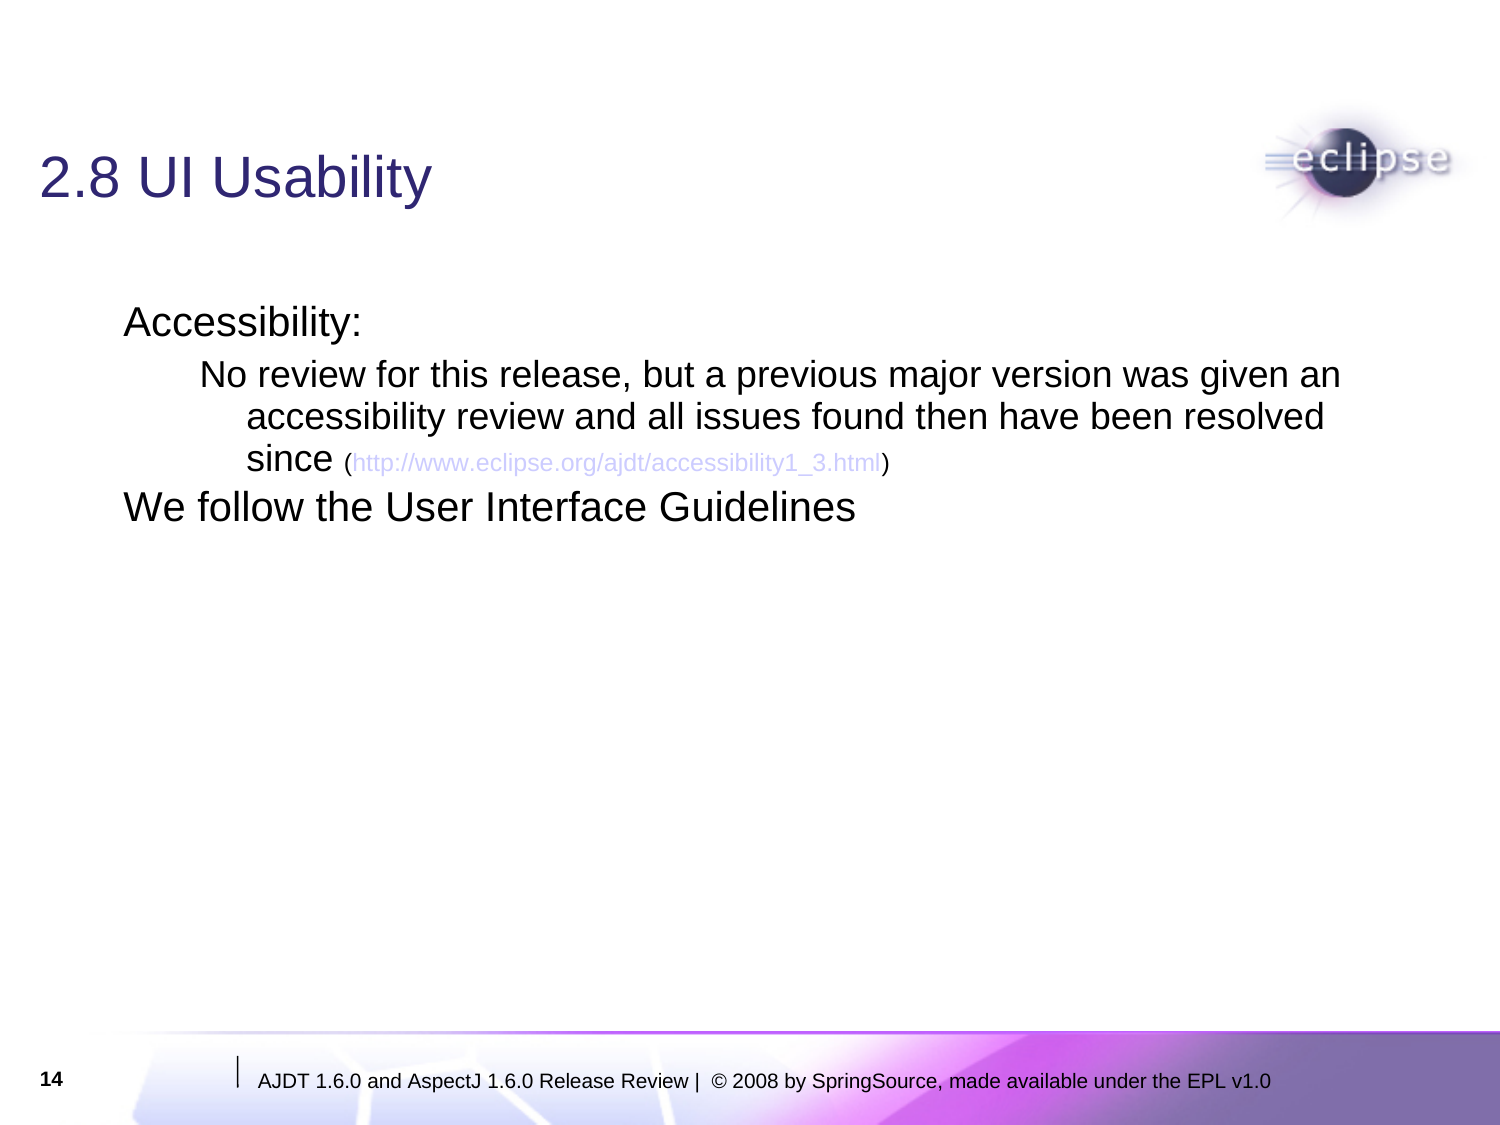

# 2.8 UI Usability
Accessibility:
No review for this release, but a previous major version was given an accessibility review and all issues found then have been resolved since (http://www.eclipse.org/ajdt/accessibility1_3.html)‏
We follow the User Interface Guidelines
14